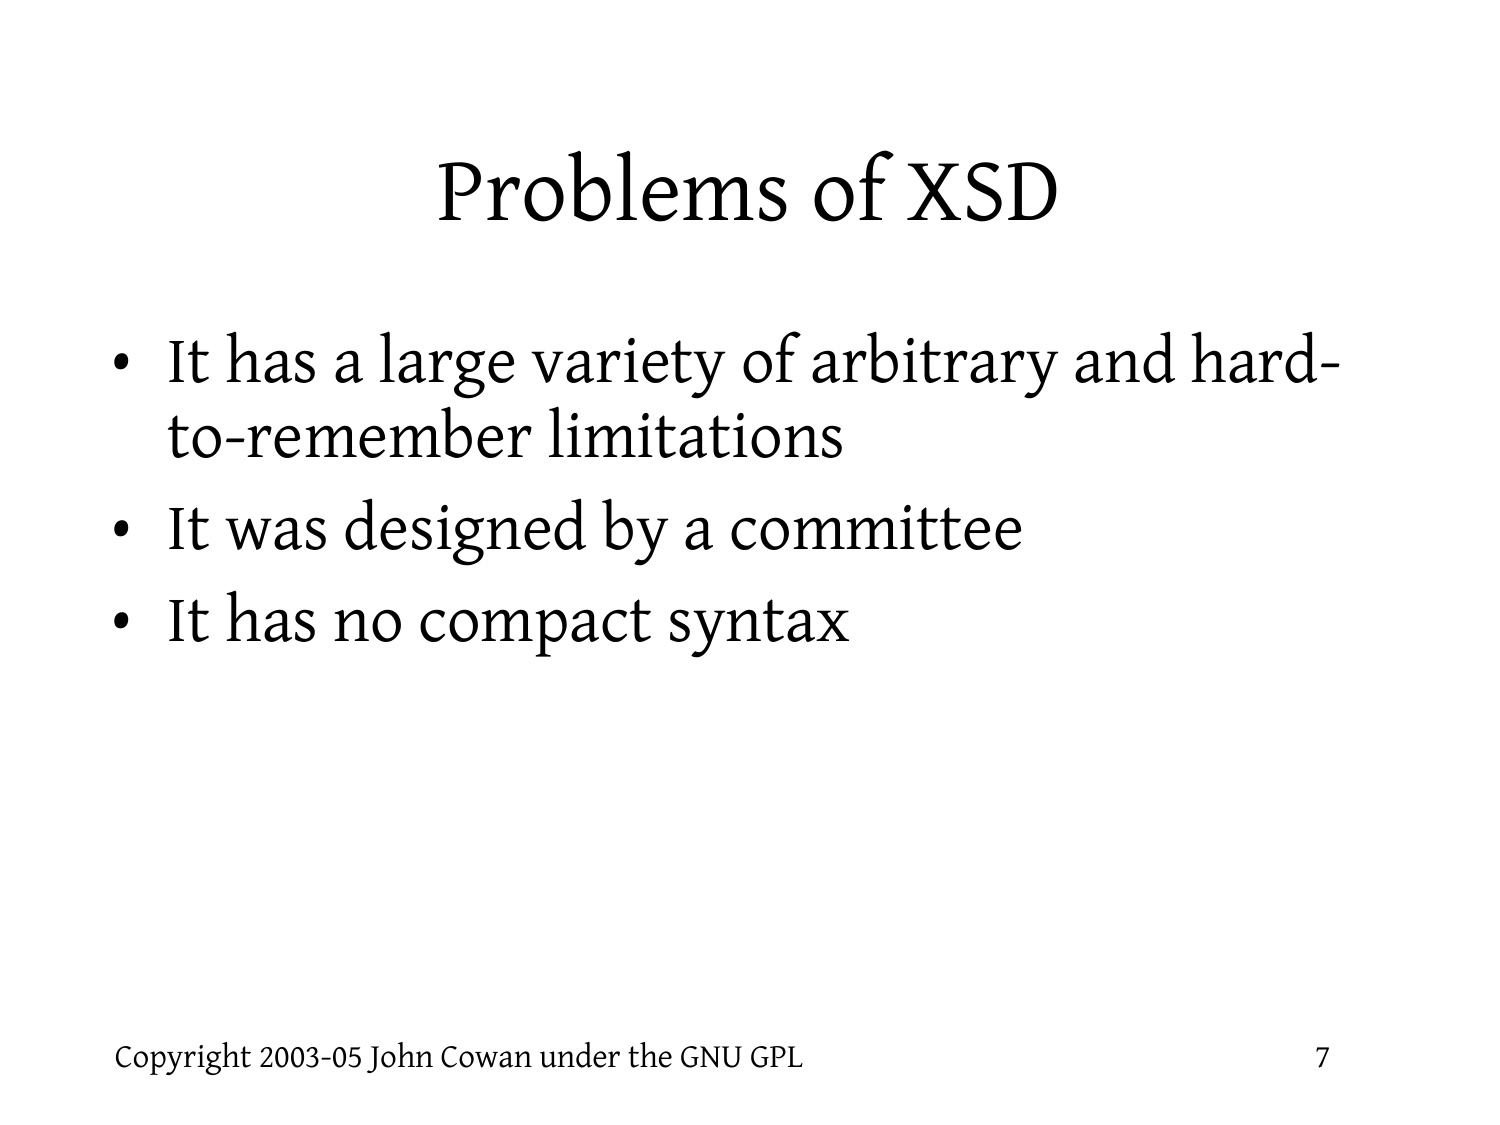

# Problems of XSD
It has a large variety of arbitrary and hard-to-remember limitations
It was designed by a committee
It has no compact syntax